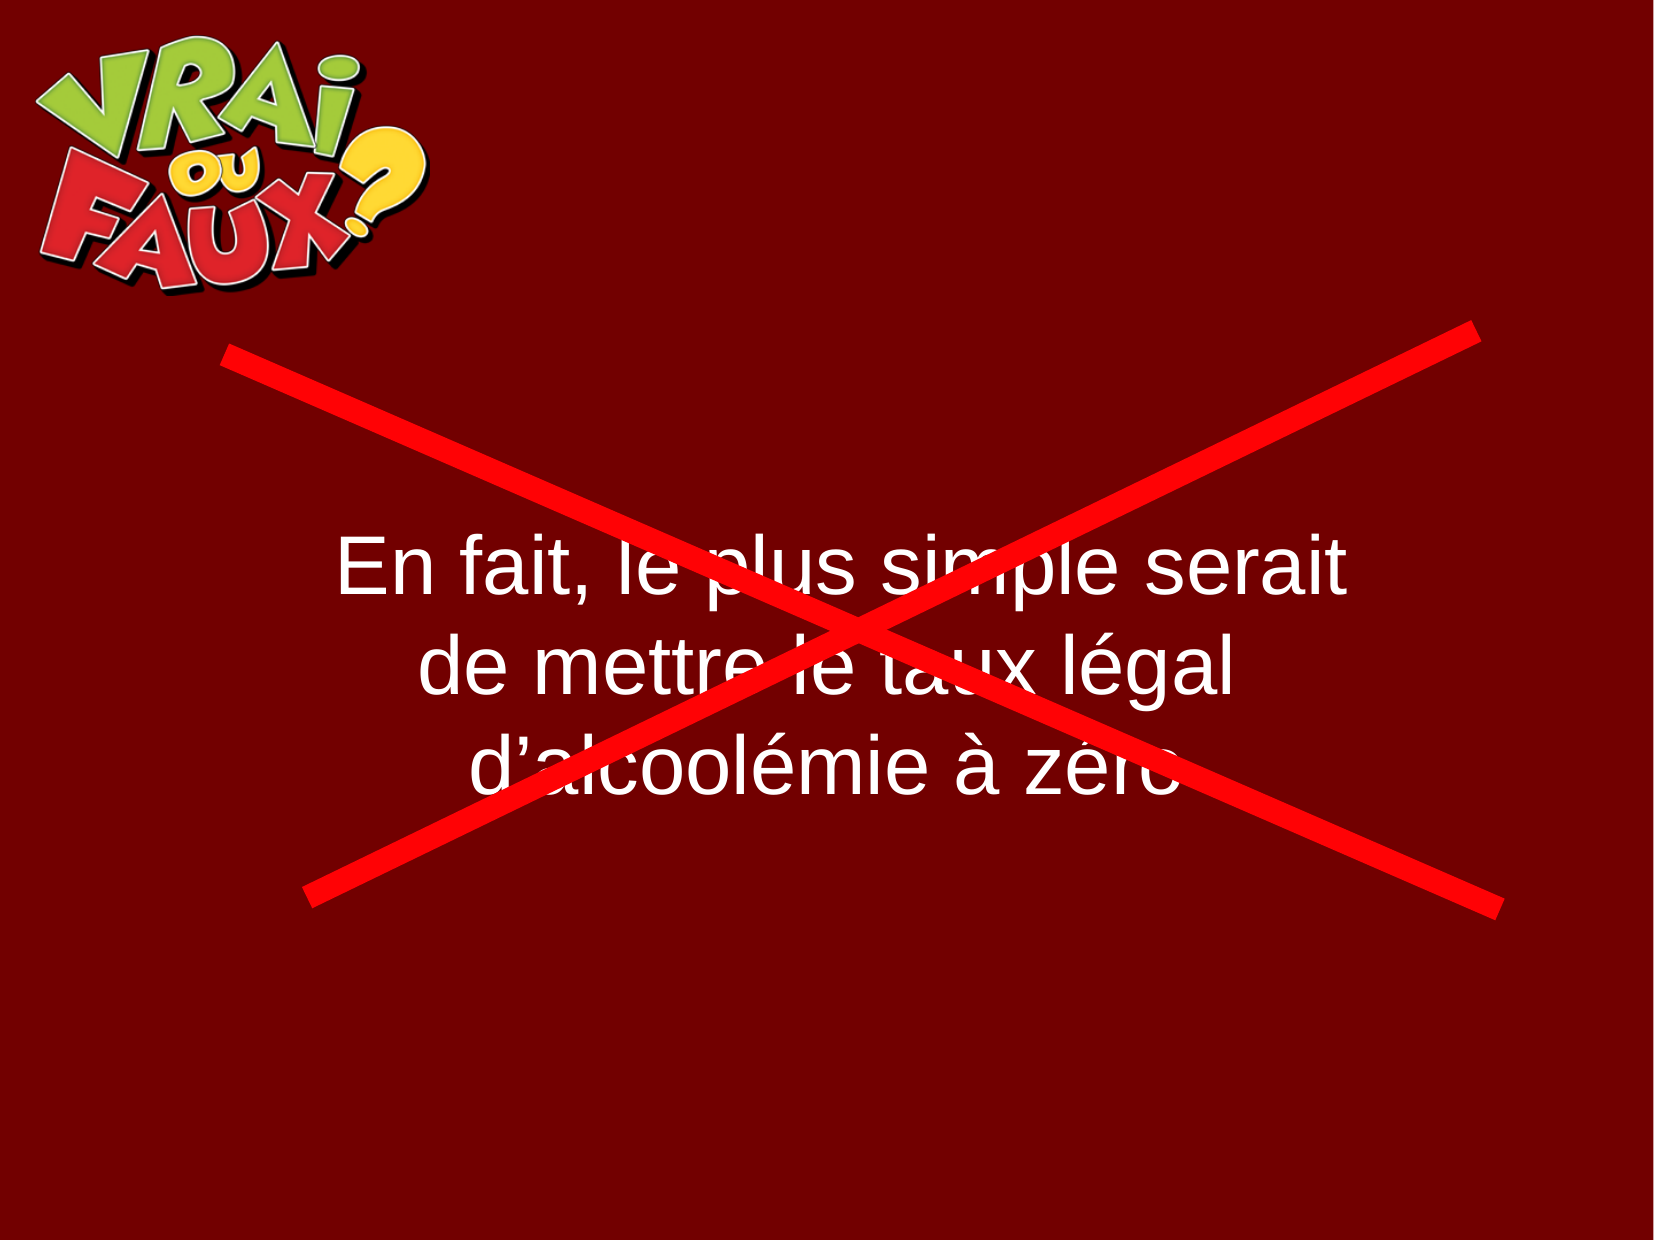

# En fait, le plus simple serait de mettre le taux légal d’alcoolémie à zéro